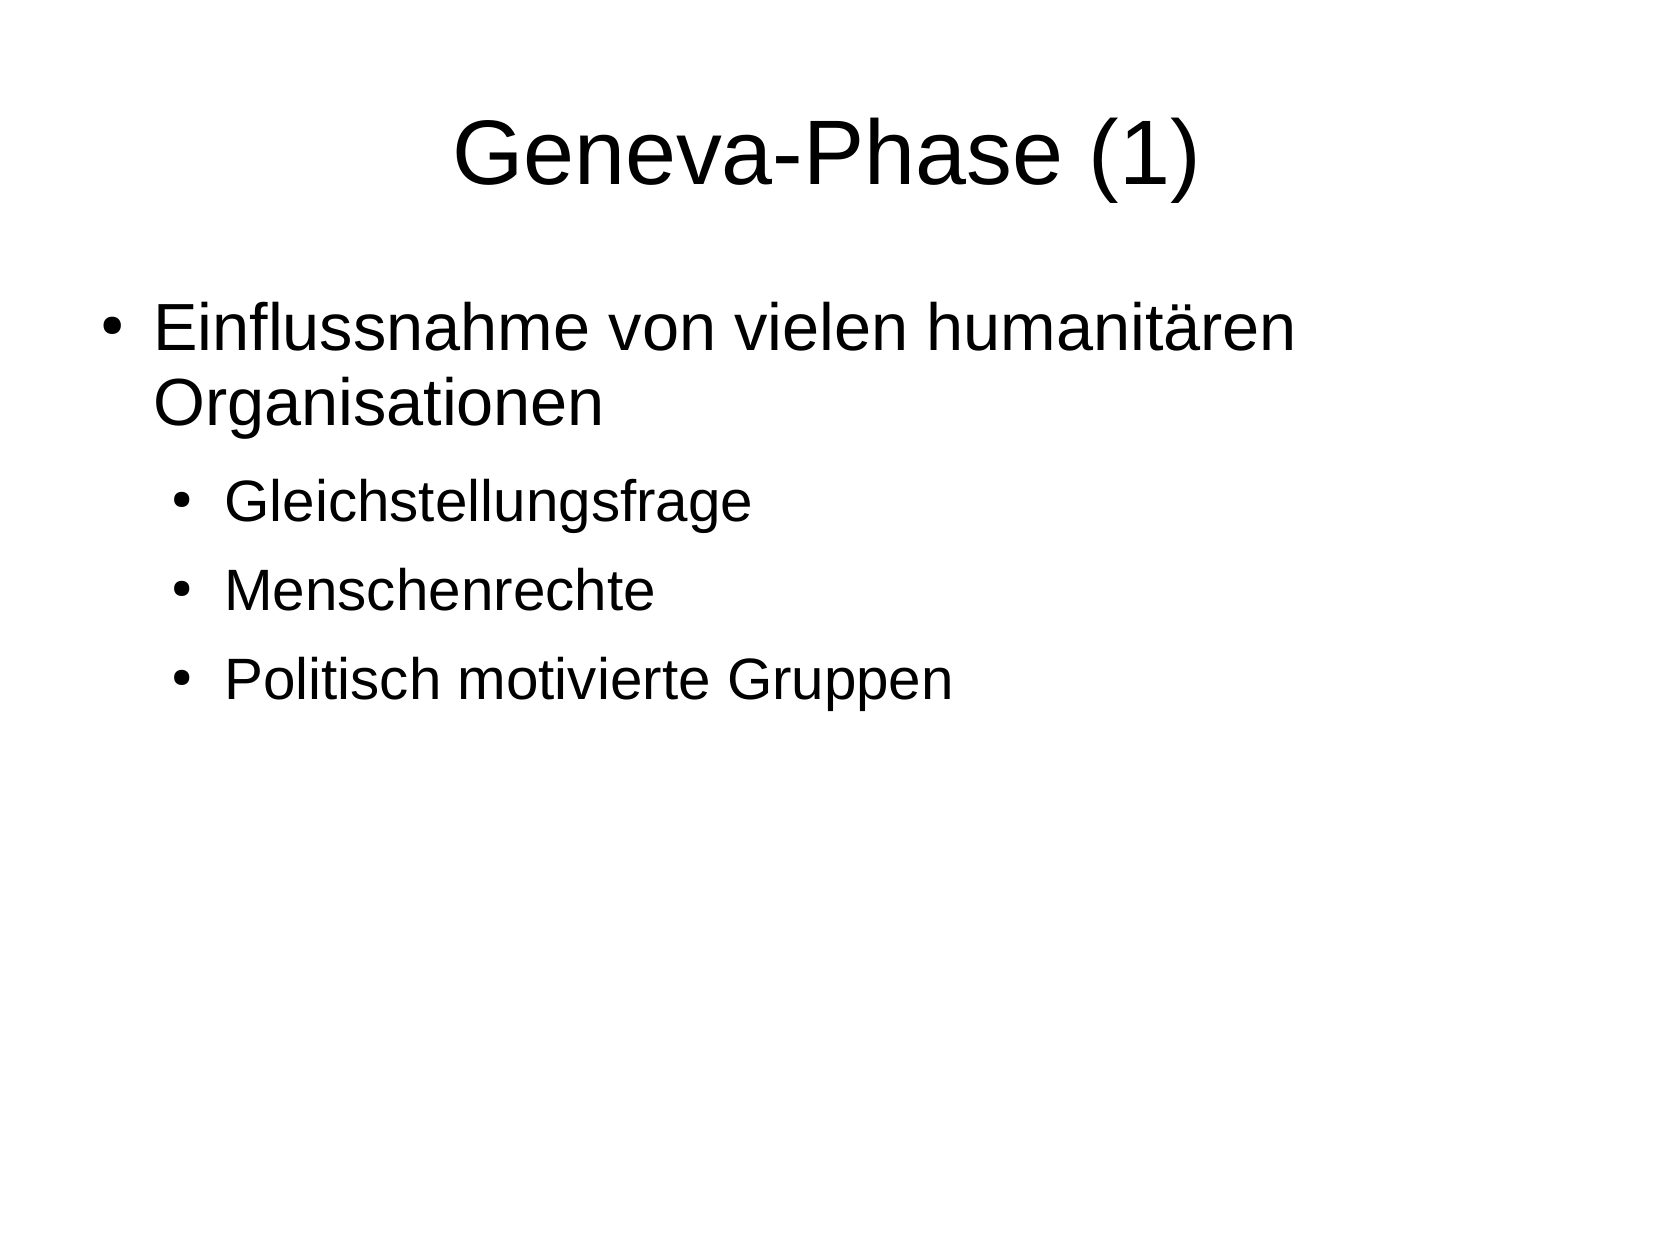

# Geneva-Phase (1)
Einflussnahme von vielen humanitären Organisationen
Gleichstellungsfrage
Menschenrechte
Politisch motivierte Gruppen